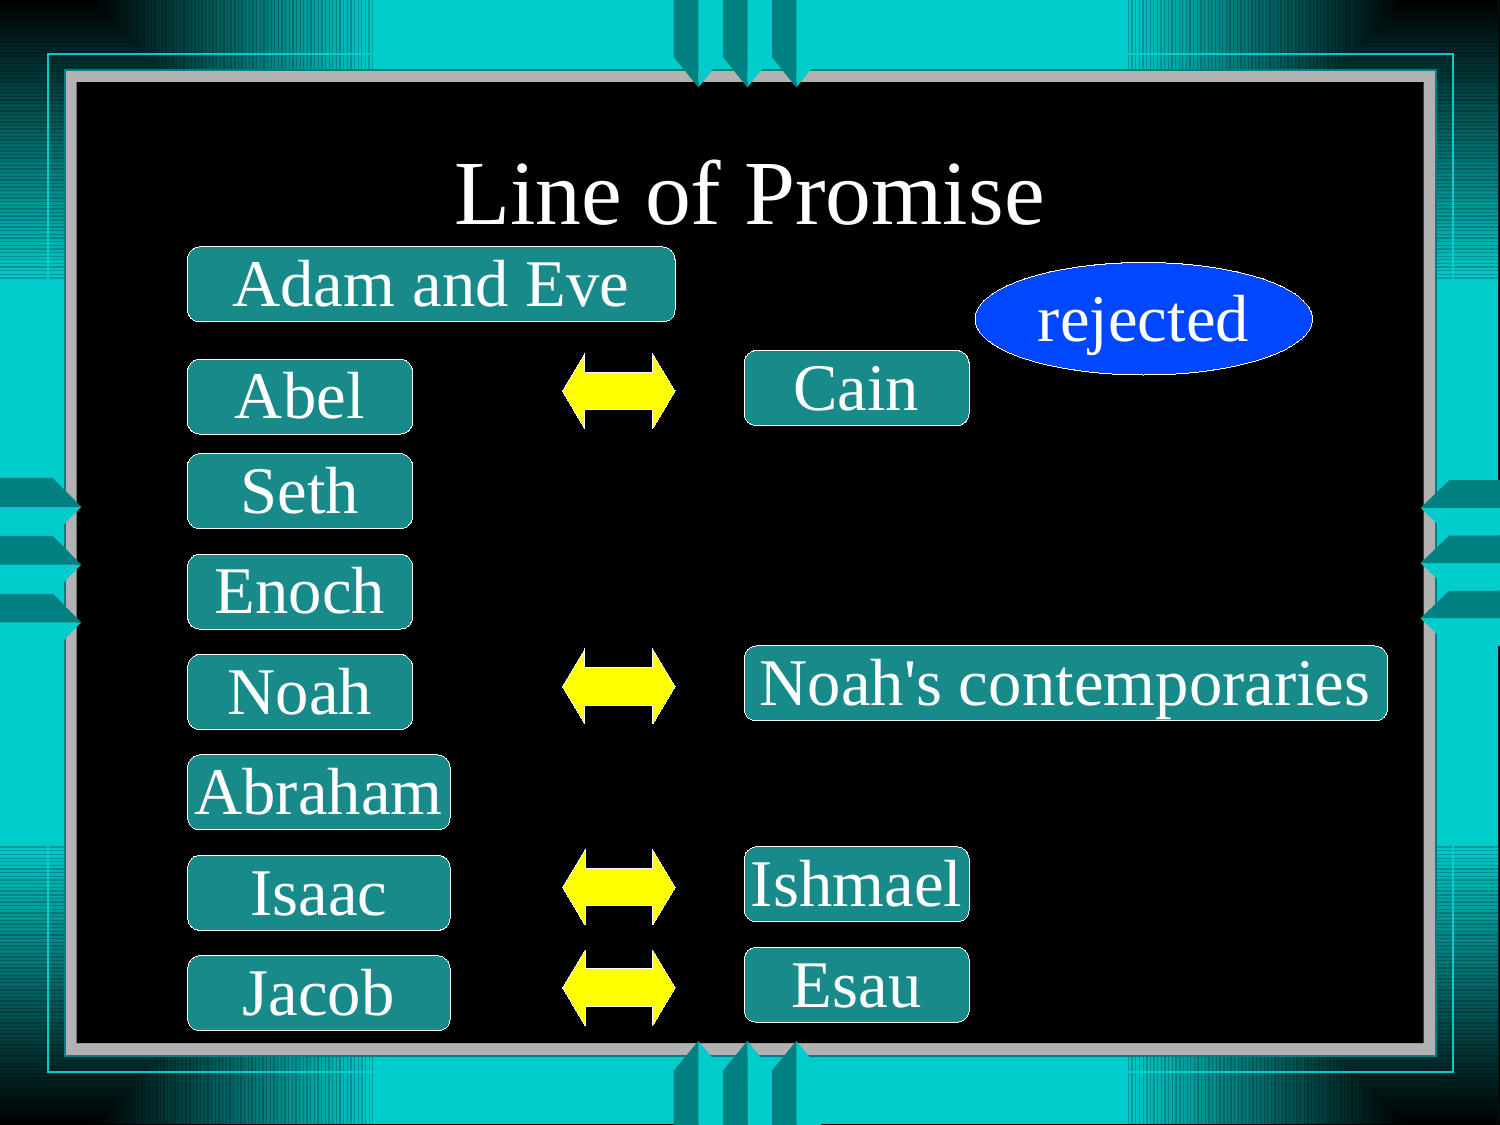

# Line of Promise
Adam and Eve
rejected
Cain
Abel
Seth
Enoch
Noah's contemporaries
Noah
Abraham
Ishmael
Isaac
Esau
Jacob